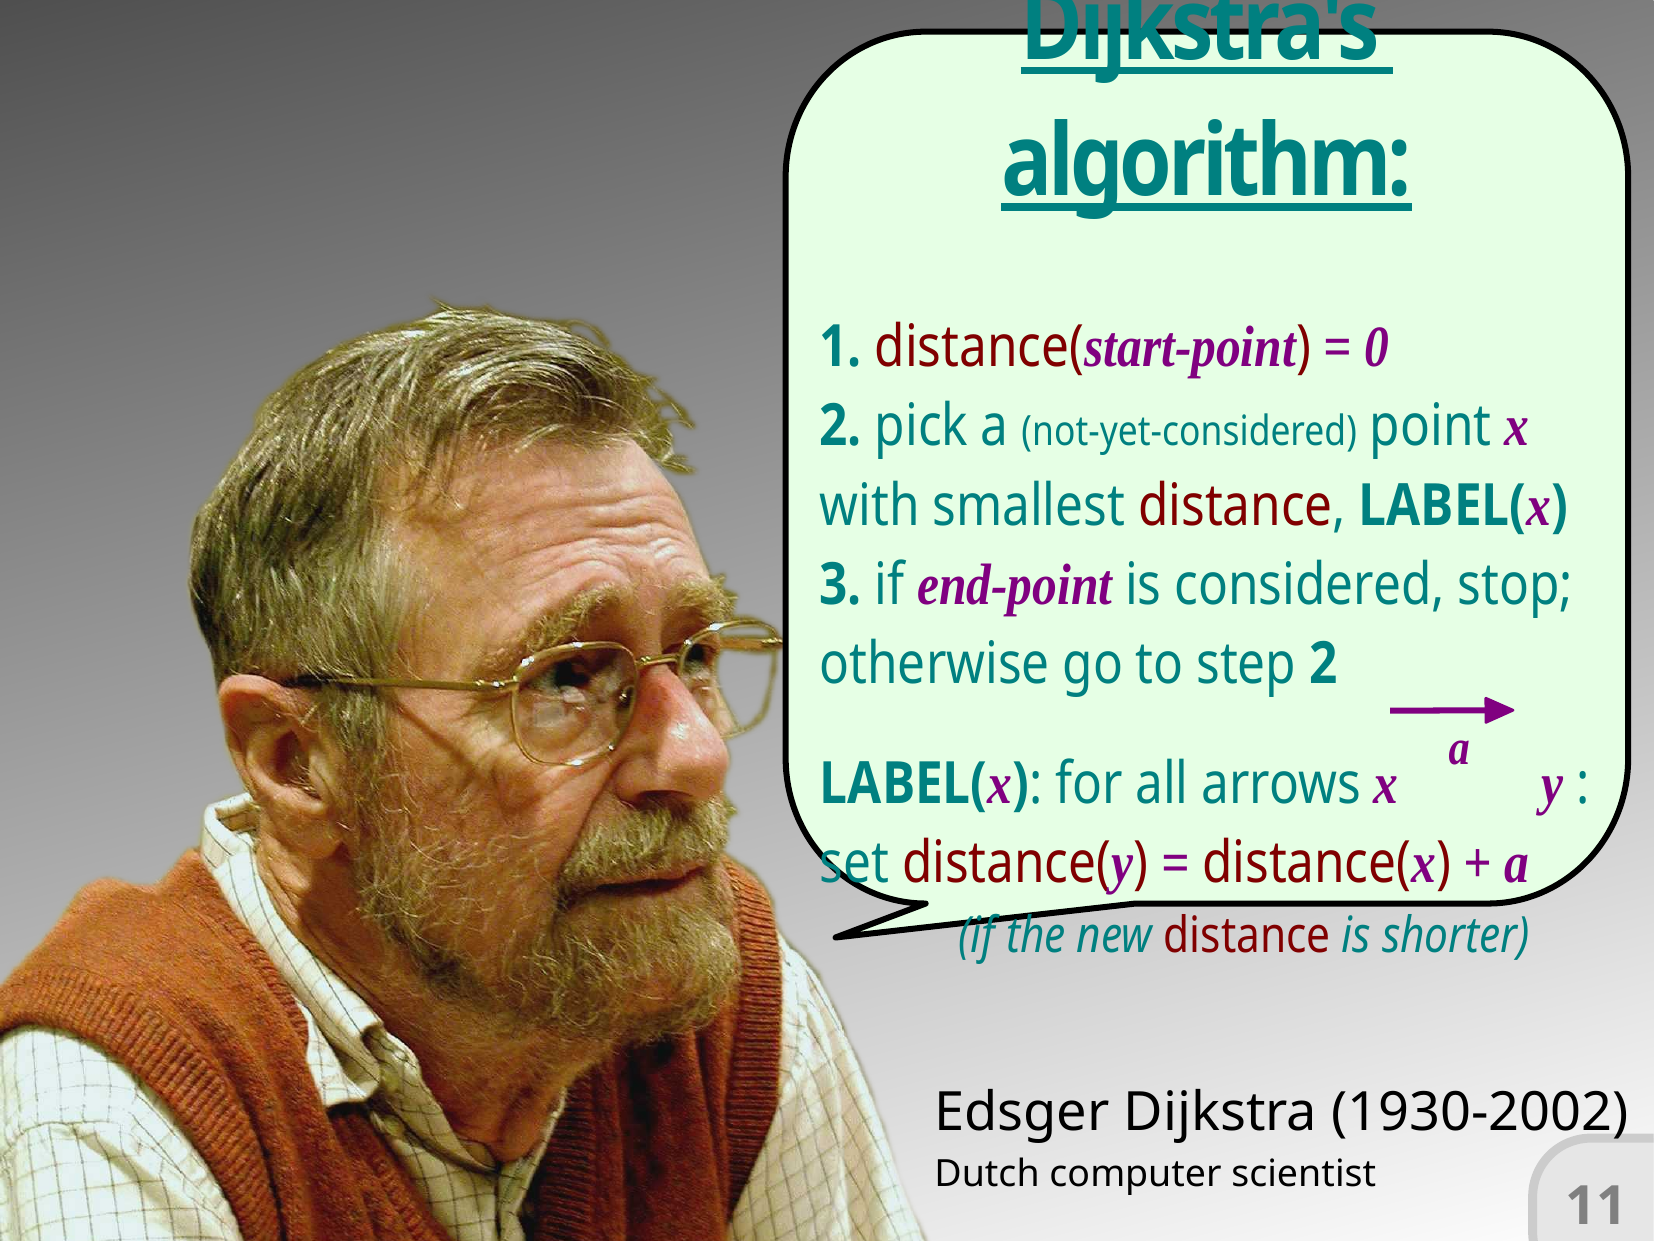

Dijkstra's algorithm:
1. distance(start-point) = 0
2. pick a (not-yet-considered) point x with smallest distance, LABEL(x)
3. if end-point is considered, stop; otherwise go to step 2
LABEL(x): for all arrows x a y :
set distance(y) = distance(x) + a
	(if the new distance is shorter)
Edsger Dijkstra (1930-2002)
Dutch computer scientist
11